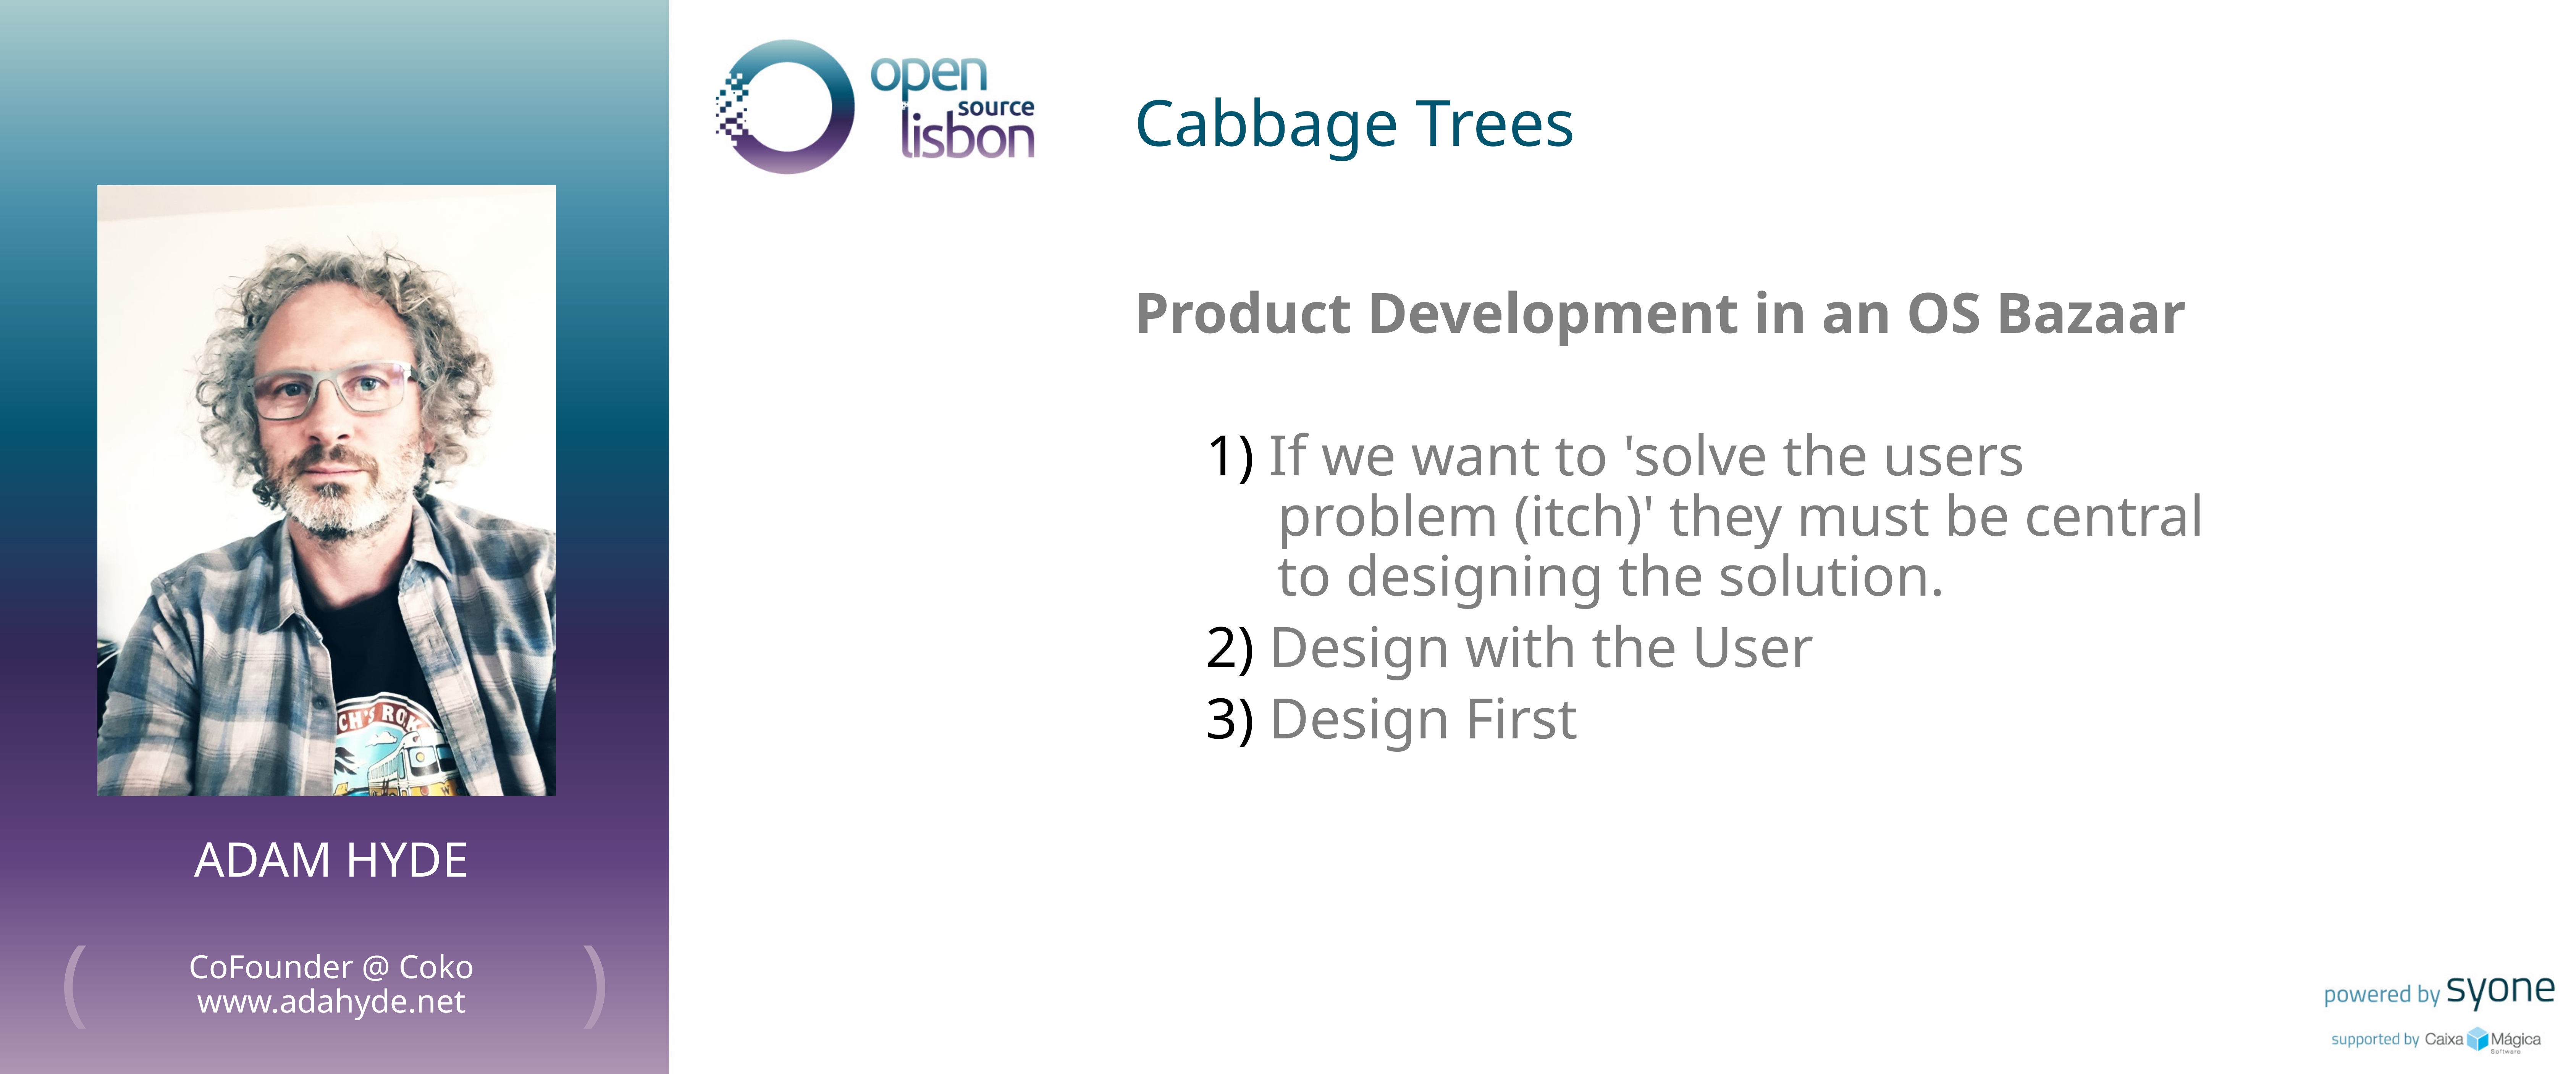

# Cabbage Trees
Product Development in an OS Bazaar
 If we want to 'solve the users problem (itch)' they must be central to designing the solution.
 Design with the User
 Design First